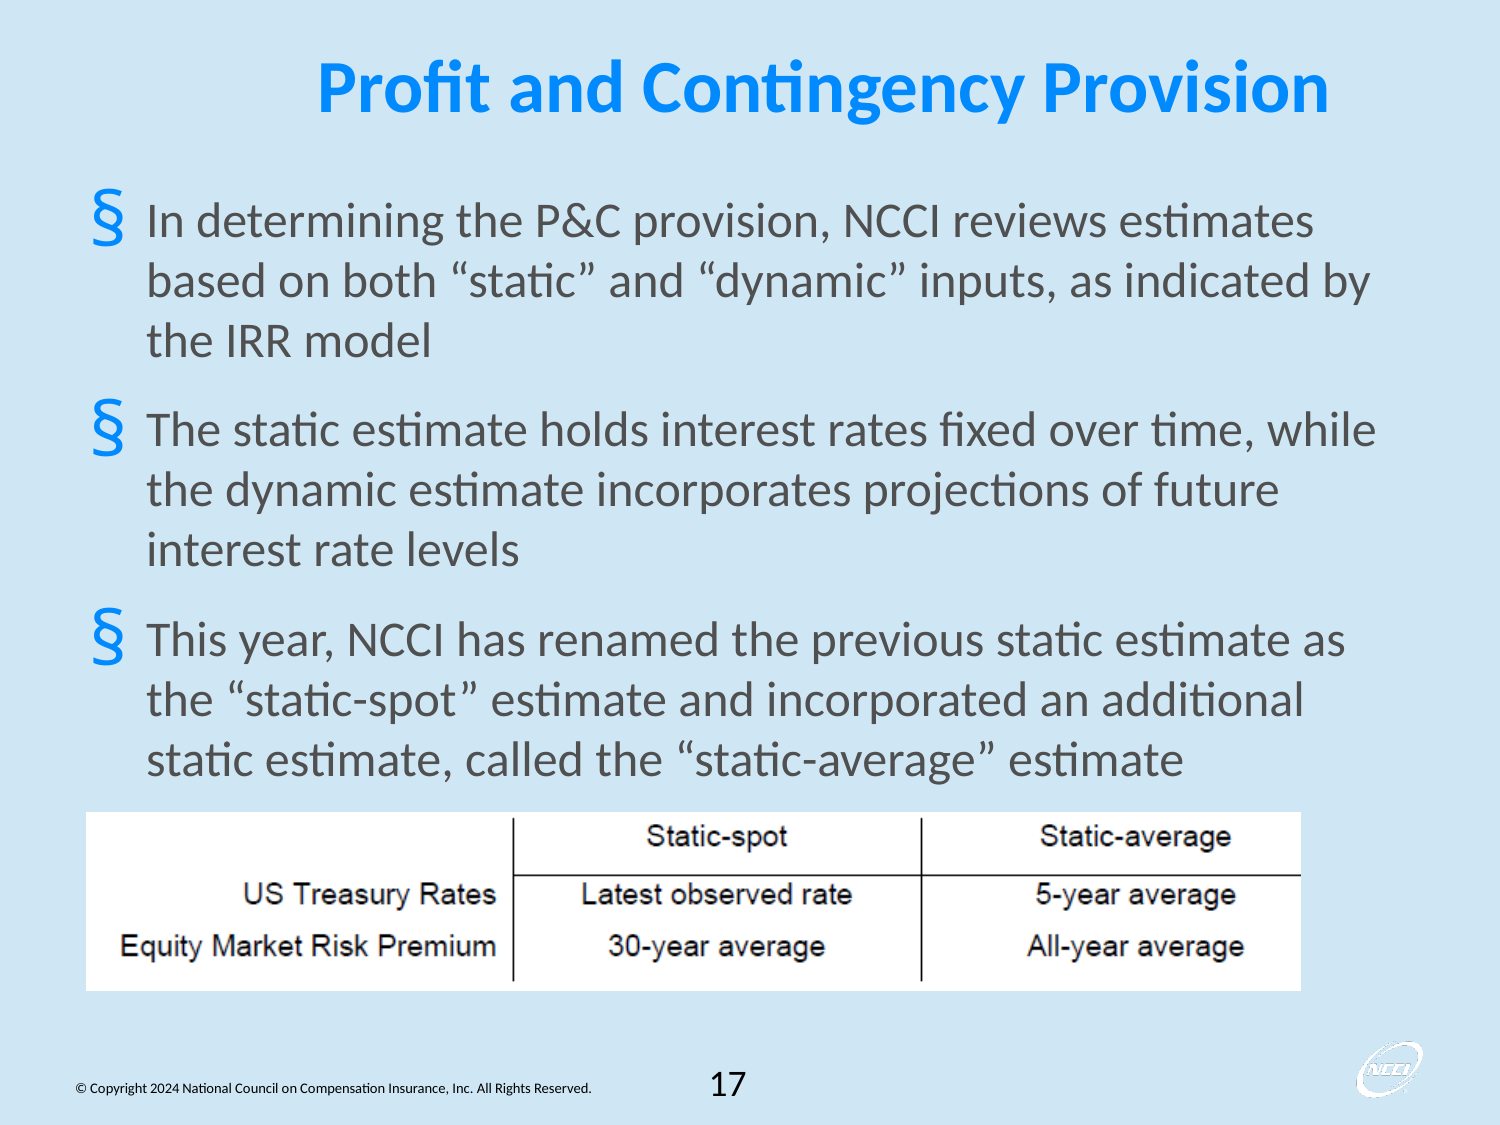

# Profit and Contingency Provision
In determining the P&C provision, NCCI reviews estimates based on both “static” and “dynamic” inputs, as indicated by the IRR model
The static estimate holds interest rates fixed over time, while the dynamic estimate incorporates projections of future interest rate levels
This year, NCCI has renamed the previous static estimate as the “static-spot” estimate and incorporated an additional static estimate, called the “static-average” estimate